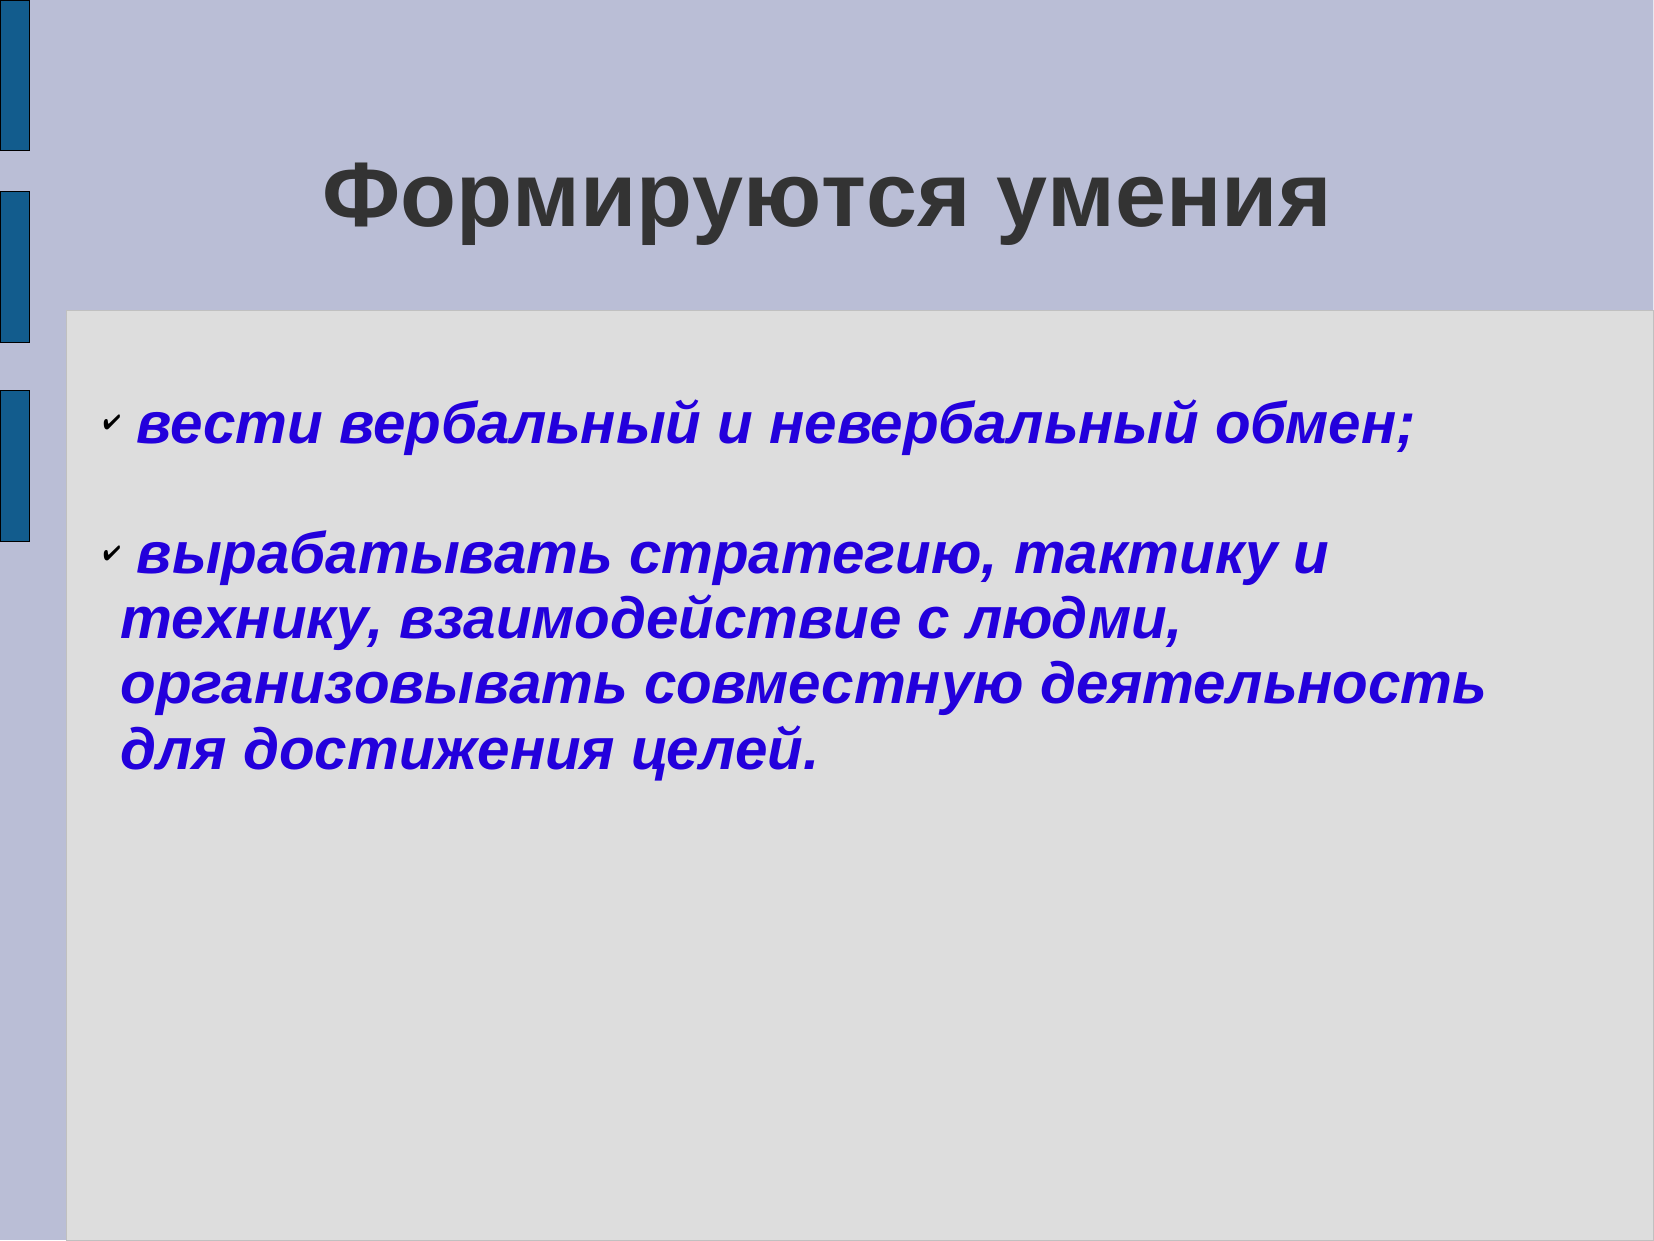

# Формируются умения
 вести вербальный и невербальный обмен;
 вырабатывать стратегию, тактику и
технику, взаимодействие с людми,
организовывать совместную деятельность
для достижения целей.